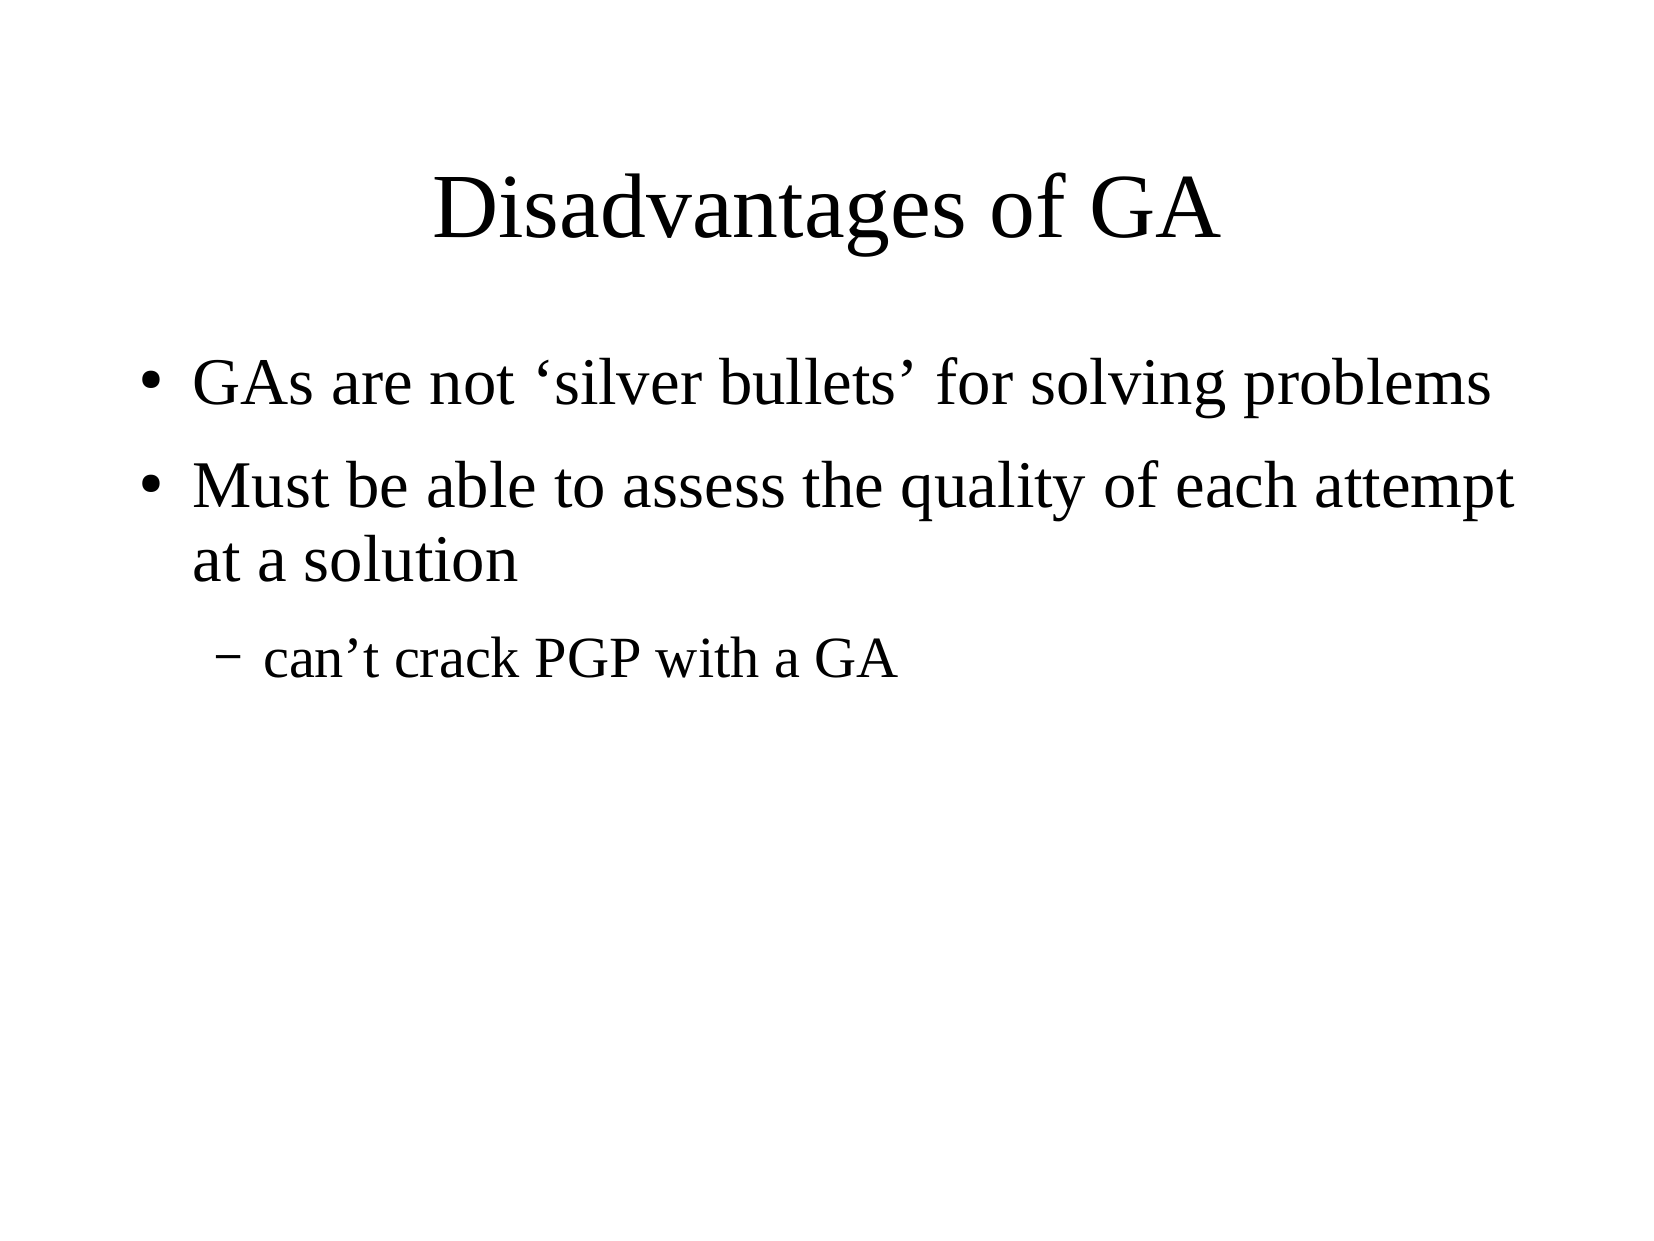

# Disadvantages of GA
GAs are not ‘silver bullets’ for solving problems
Must be able to assess the quality of each attempt at a solution
can’t crack PGP with a GA